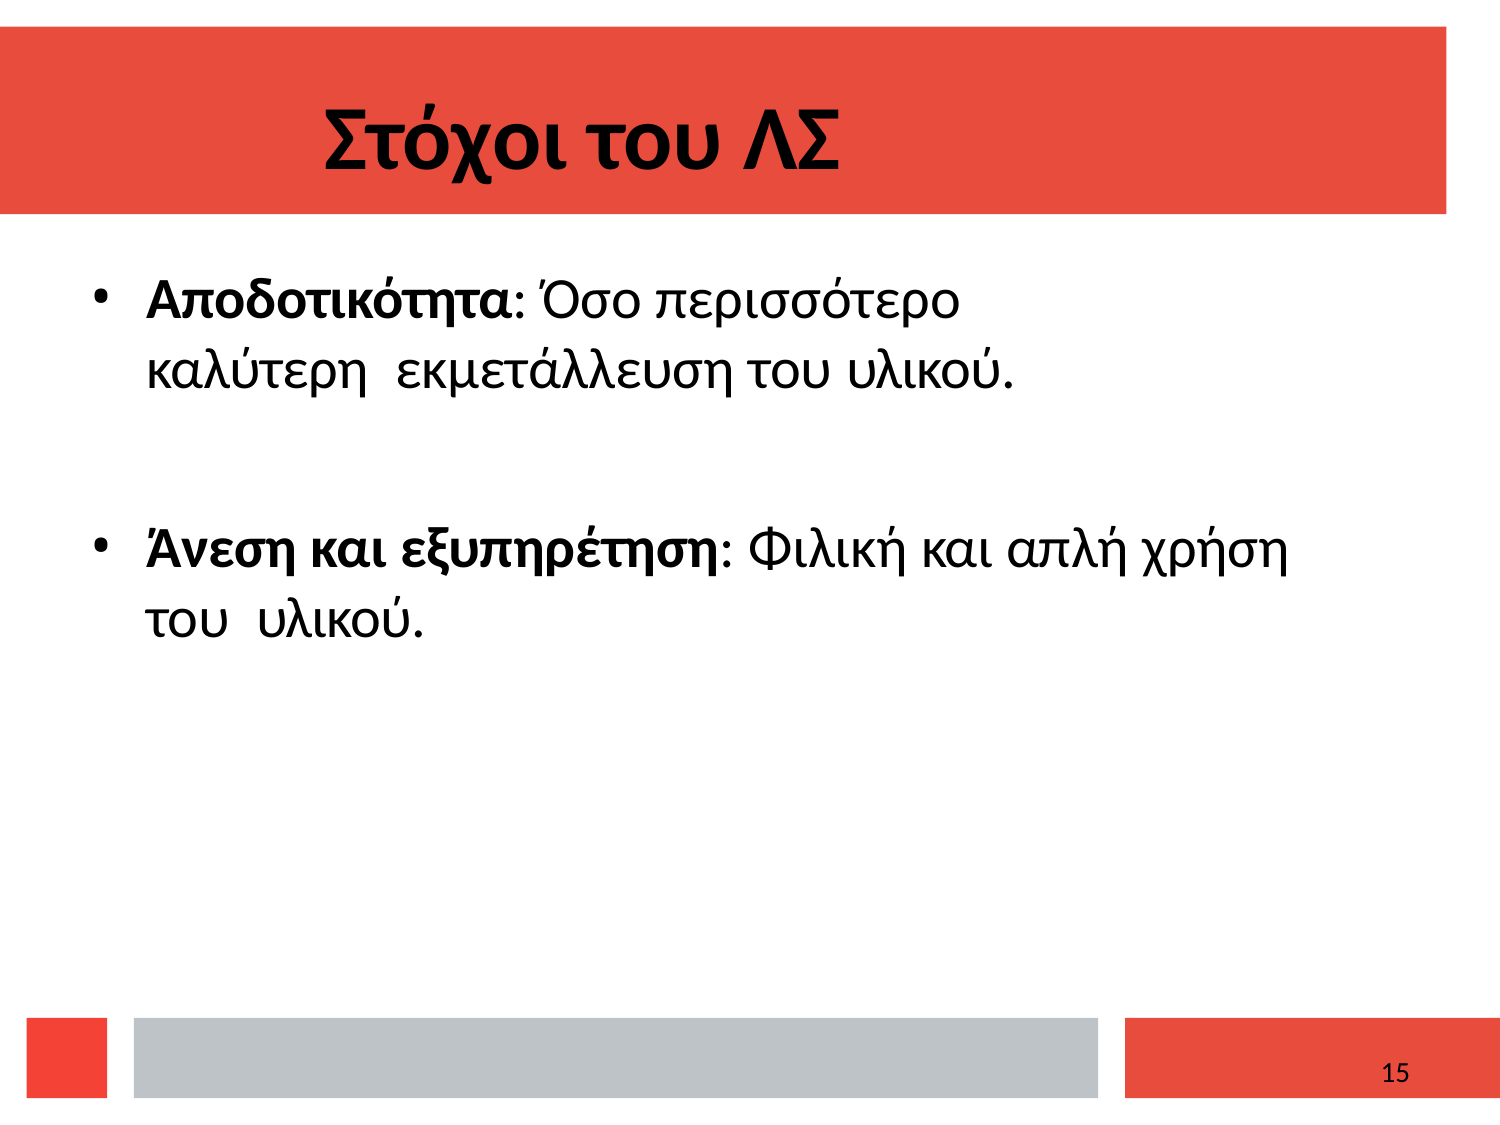

# Στόχοι του ΛΣ
Αποδοτικότητα: Όσο περισσότερο καλύτερη εκμετάλλευση του υλικού.
Άνεση και εξυπηρέτηση: Φιλική και απλή χρήση του υλικού.